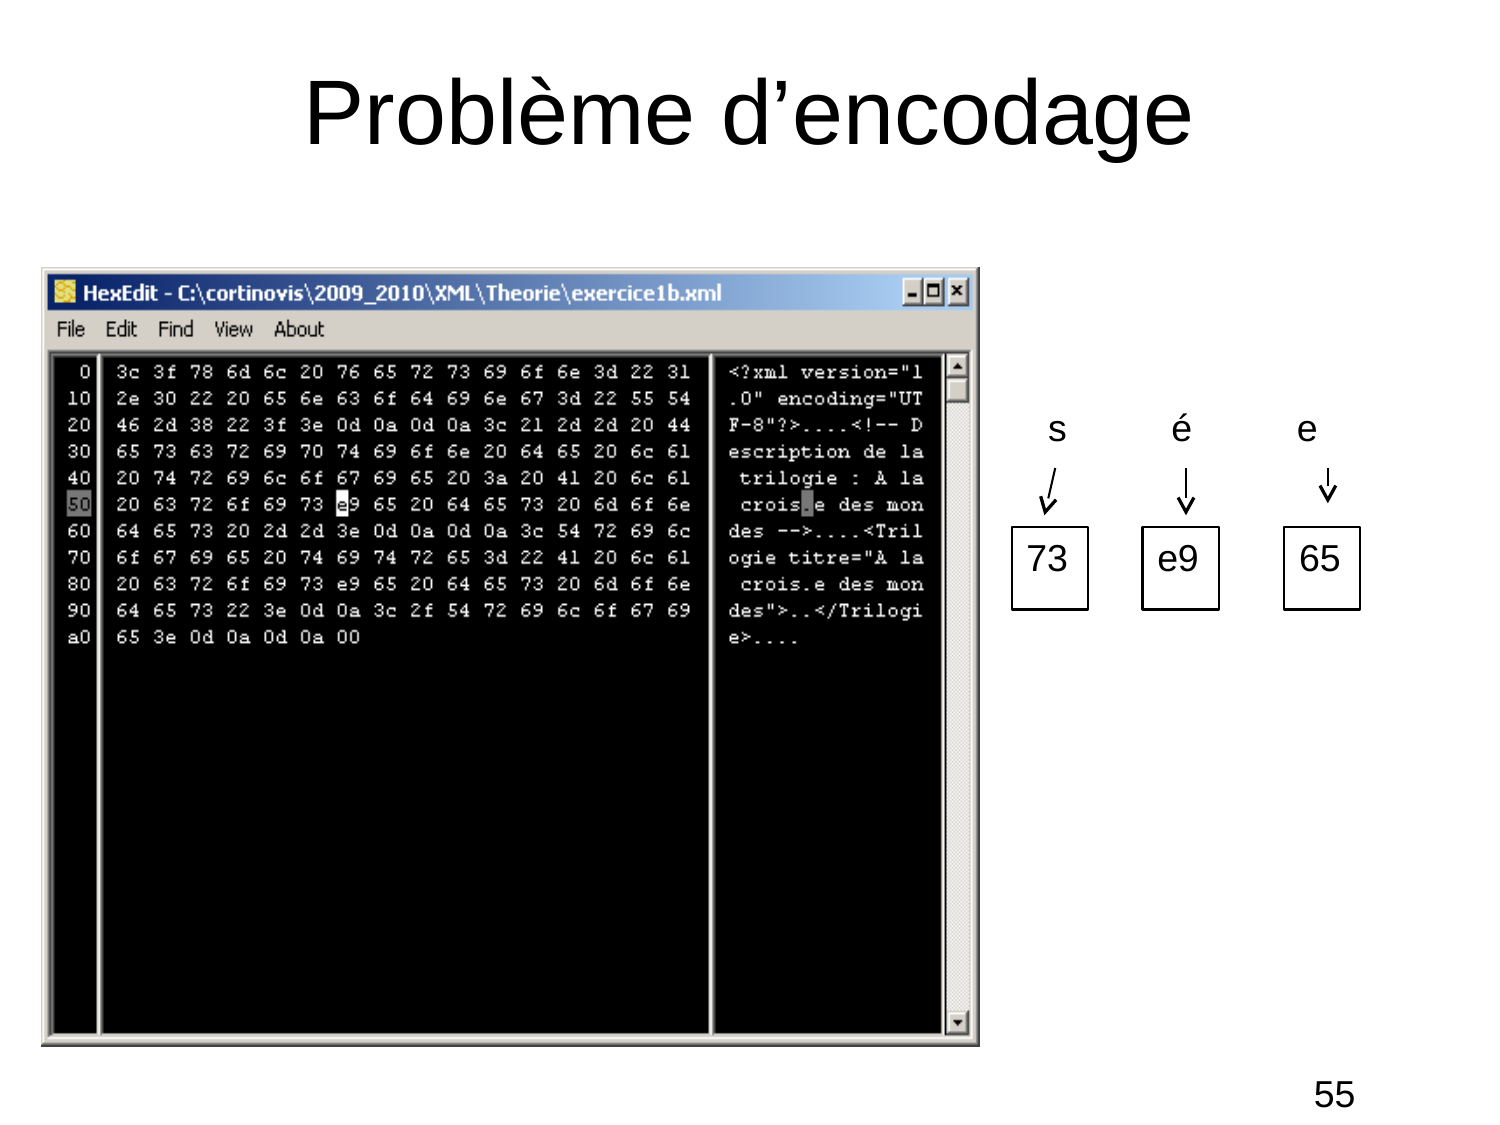

# Problème d’encodage
s é e
73
e9
65